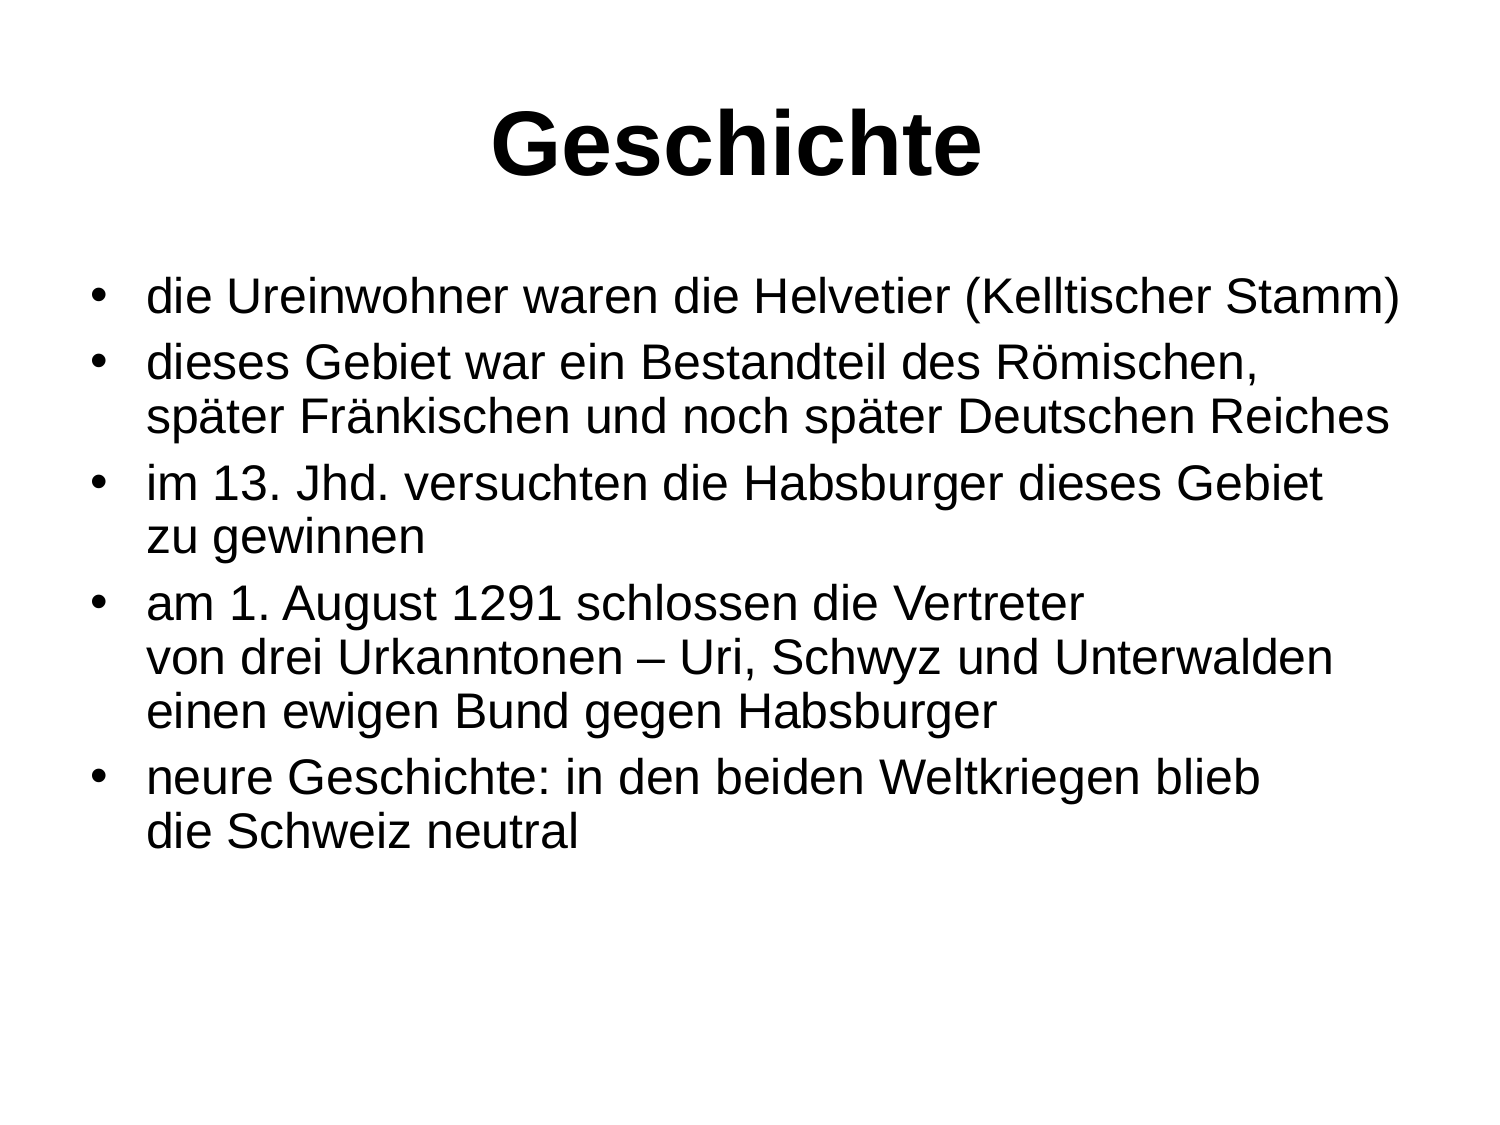

# Geschichte
die Ureinwohner waren die Helvetier (Kelltischer Stamm)
dieses Gebiet war ein Bestandteil des Römischen, später Fränkischen und noch später Deutschen Reiches
im 13. Jhd. versuchten die Habsburger dieses Gebiet
zu gewinnen
am 1. August 1291 schlossen die Vertreter
von drei Urkanntonen – Uri, Schwyz und Unterwalden einen ewigen Bund gegen Habsburger
neure Geschichte: in den beiden Weltkriegen blieb
die Schweiz neutral